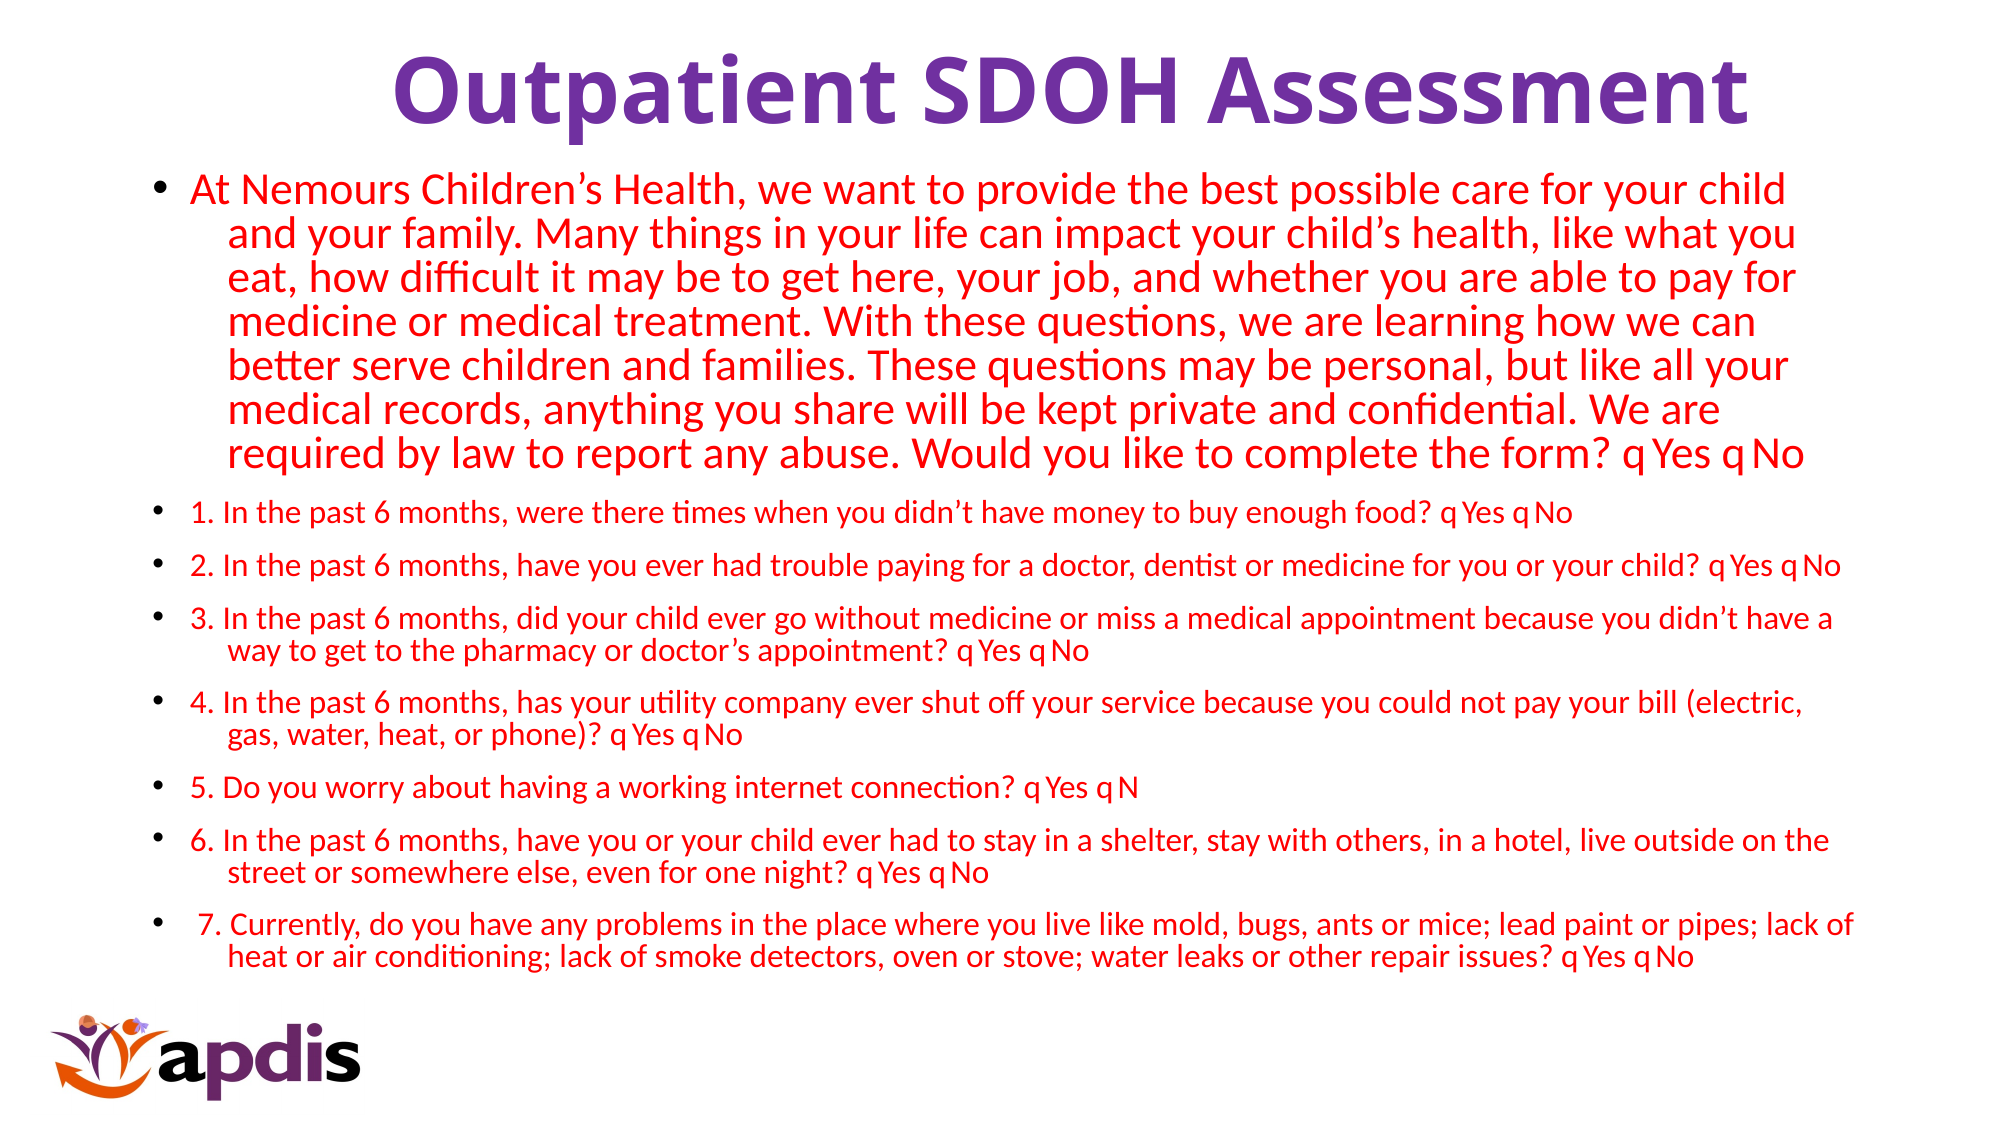

# Outpatient SDOH Assessment
At Nemours Children’s Health, we want to provide the best possible care for your child and your family. Many things in your life can impact your child’s health, like what you eat, how difficult it may be to get here, your job, and whether you are able to pay for medicine or medical treatment. With these questions, we are learning how we can better serve children and families. These questions may be personal, but like all your medical records, anything you share will be kept private and confidential. We are required by law to report any abuse. Would you like to complete the form? q Yes q No
1. In the past 6 months, were there times when you didn’t have money to buy enough food? q Yes q No
2. In the past 6 months, have you ever had trouble paying for a doctor, dentist or medicine for you or your child? q Yes q No
3. In the past 6 months, did your child ever go without medicine or miss a medical appointment because you didn’t have a way to get to the pharmacy or doctor’s appointment? q Yes q No
4. In the past 6 months, has your utility company ever shut off your service because you could not pay your bill (electric, gas, water, heat, or phone)? q Yes q No
5. Do you worry about having a working internet connection? q Yes q N
6. In the past 6 months, have you or your child ever had to stay in a shelter, stay with others, in a hotel, live outside on the street or somewhere else, even for one night? q Yes q No
 7. Currently, do you have any problems in the place where you live like mold, bugs, ants or mice; lead paint or pipes; lack of heat or air conditioning; lack of smoke detectors, oven or stove; water leaks or other repair issues? q Yes q No